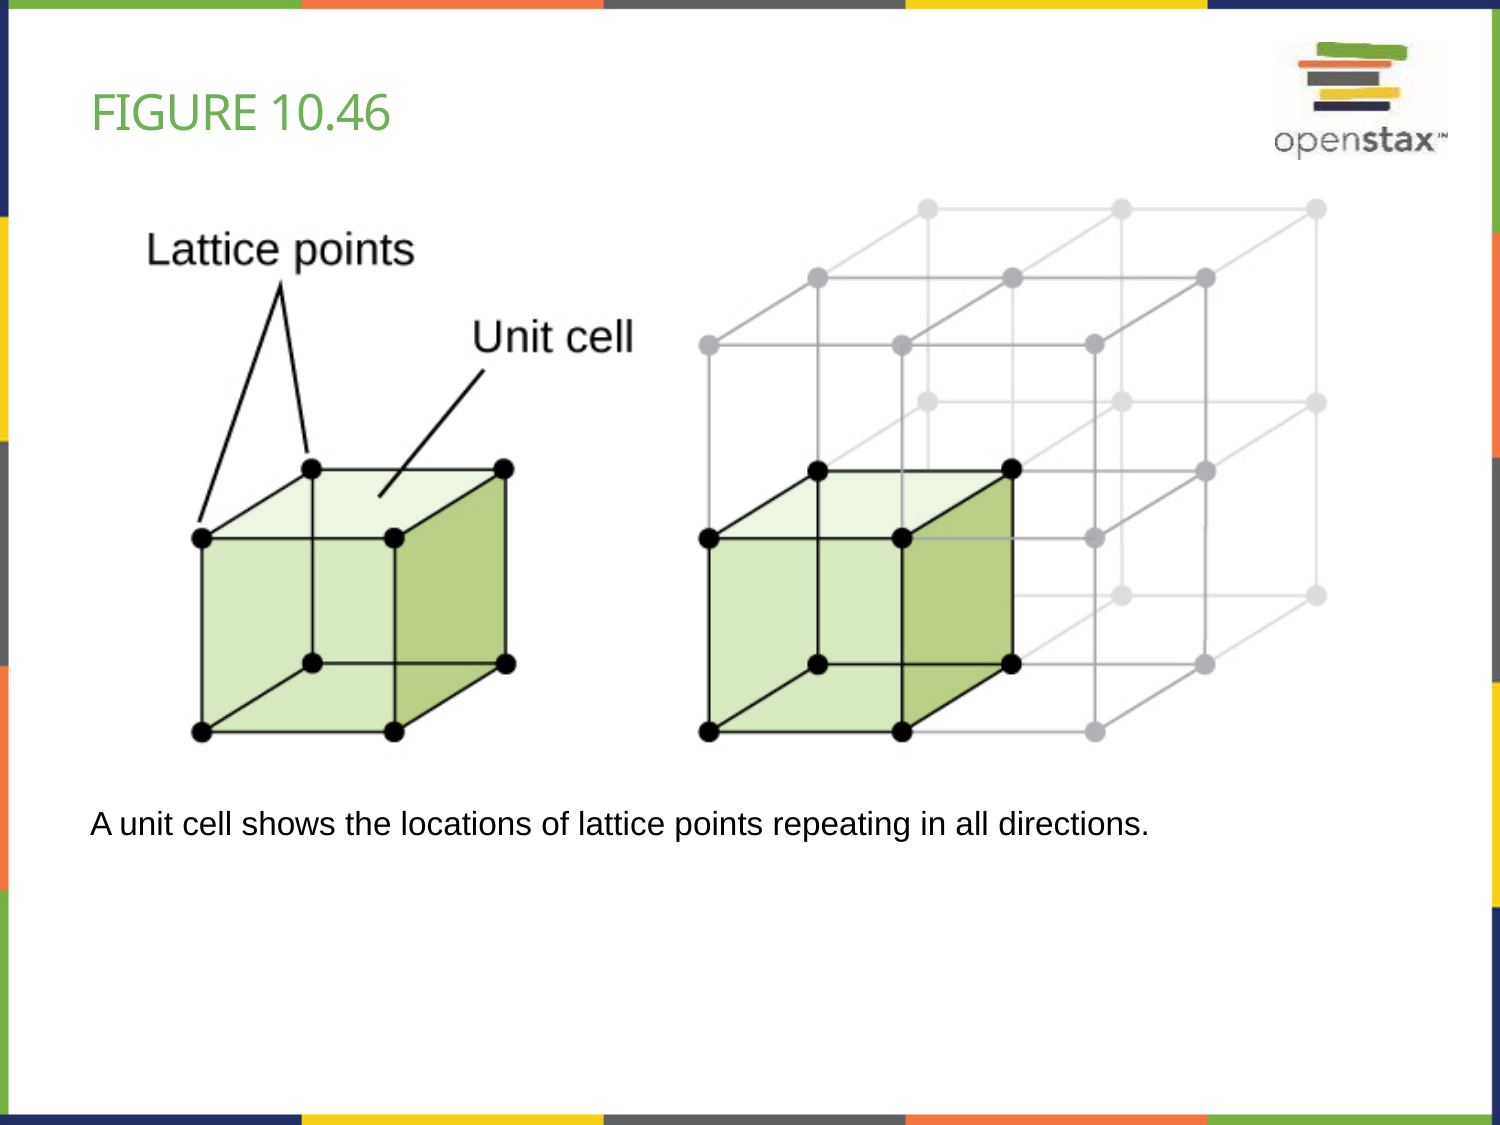

# Figure 10.46
A unit cell shows the locations of lattice points repeating in all directions.